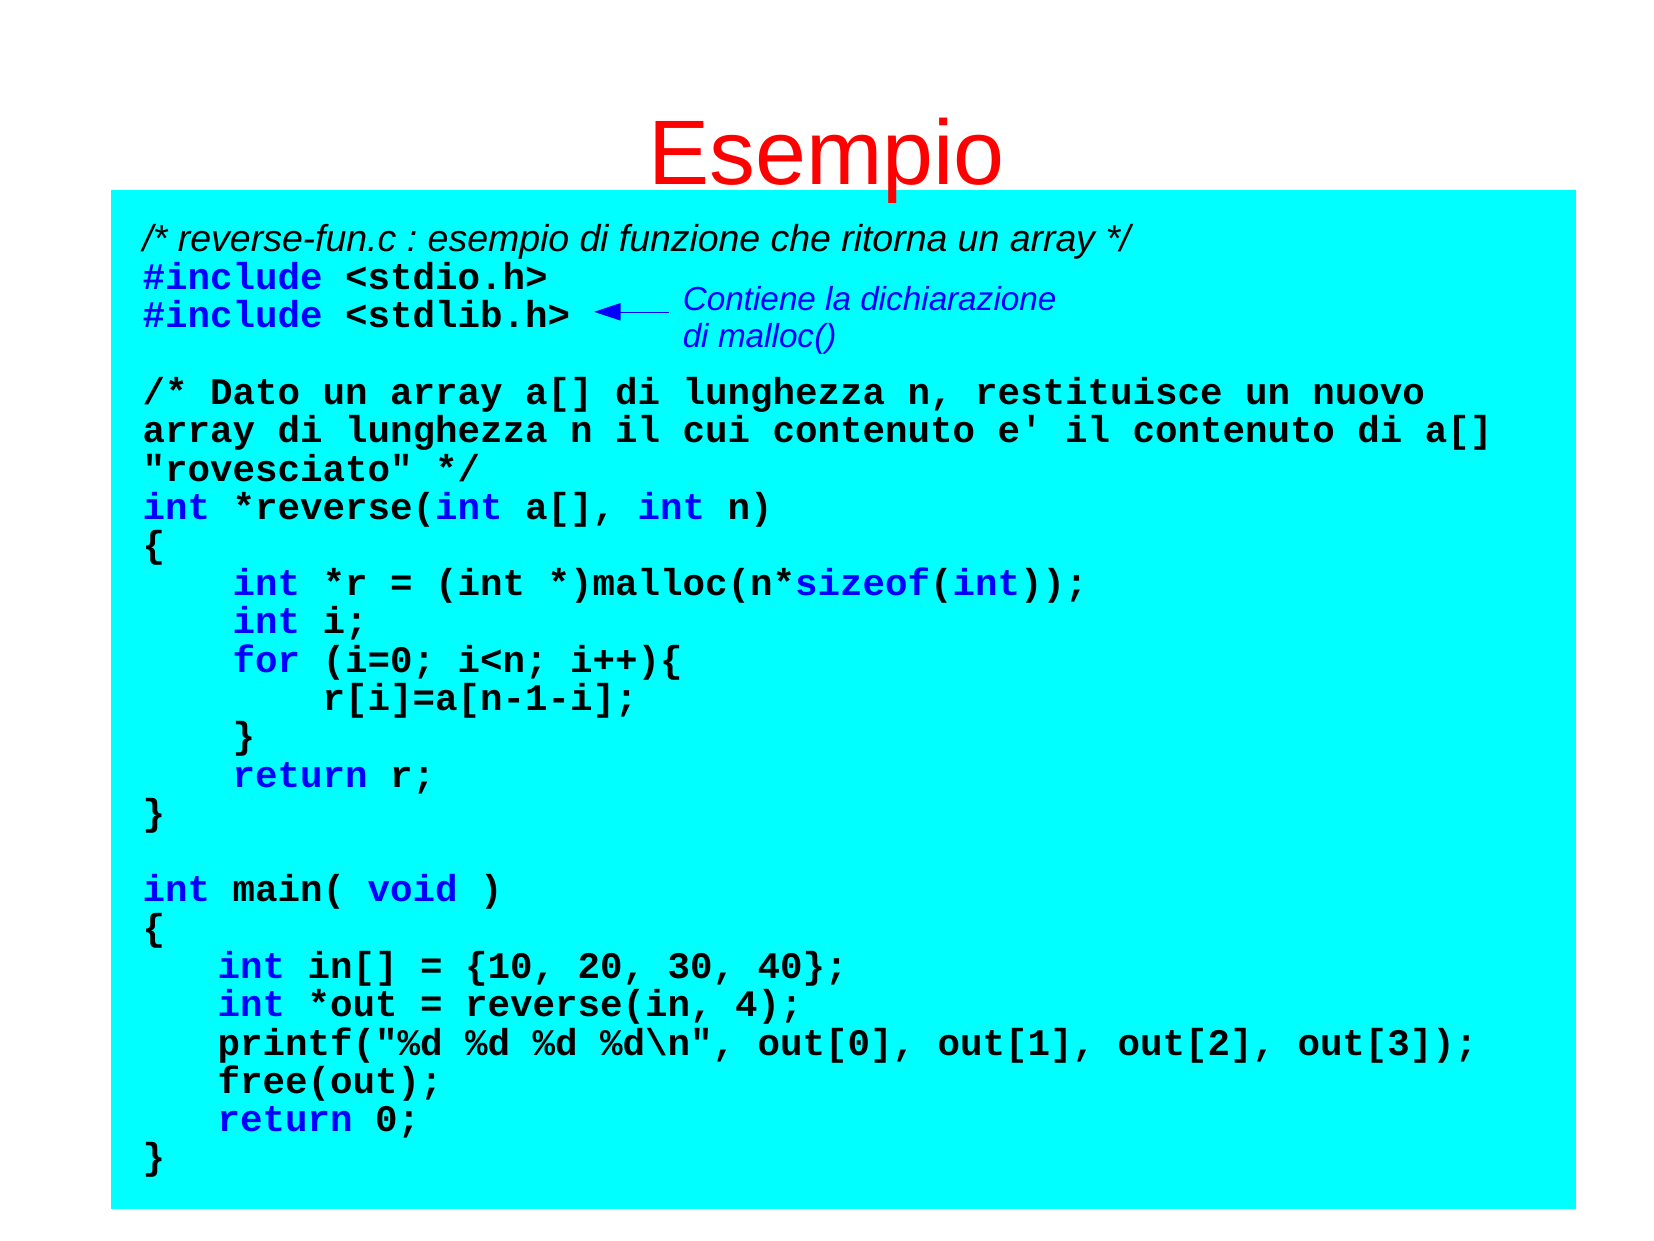

# Esempio
/* reverse-fun.c : esempio di funzione che ritorna un array */
#include <stdio.h>
#include <stdlib.h>
/* Dato un array a[] di lunghezza n, restituisce un nuovo array di lunghezza n il cui contenuto e' il contenuto di a[] "rovesciato" */
int *reverse(int a[], int n)
{
 int *r = (int *)malloc(n*sizeof(int));
 int i;
 for (i=0; i<n; i++){
 r[i]=a[n-1-i];
 }
 return r;
}
int main( void )
{
	int in[] = {10, 20, 30, 40};
	int *out = reverse(in, 4);
	printf("%d %d %d %d\n", out[0], out[1], out[2], out[3]);
	free(out);
	return 0;
}
Contiene la dichiarazione di malloc()
Linguaggio C - Gestione della memoria
54